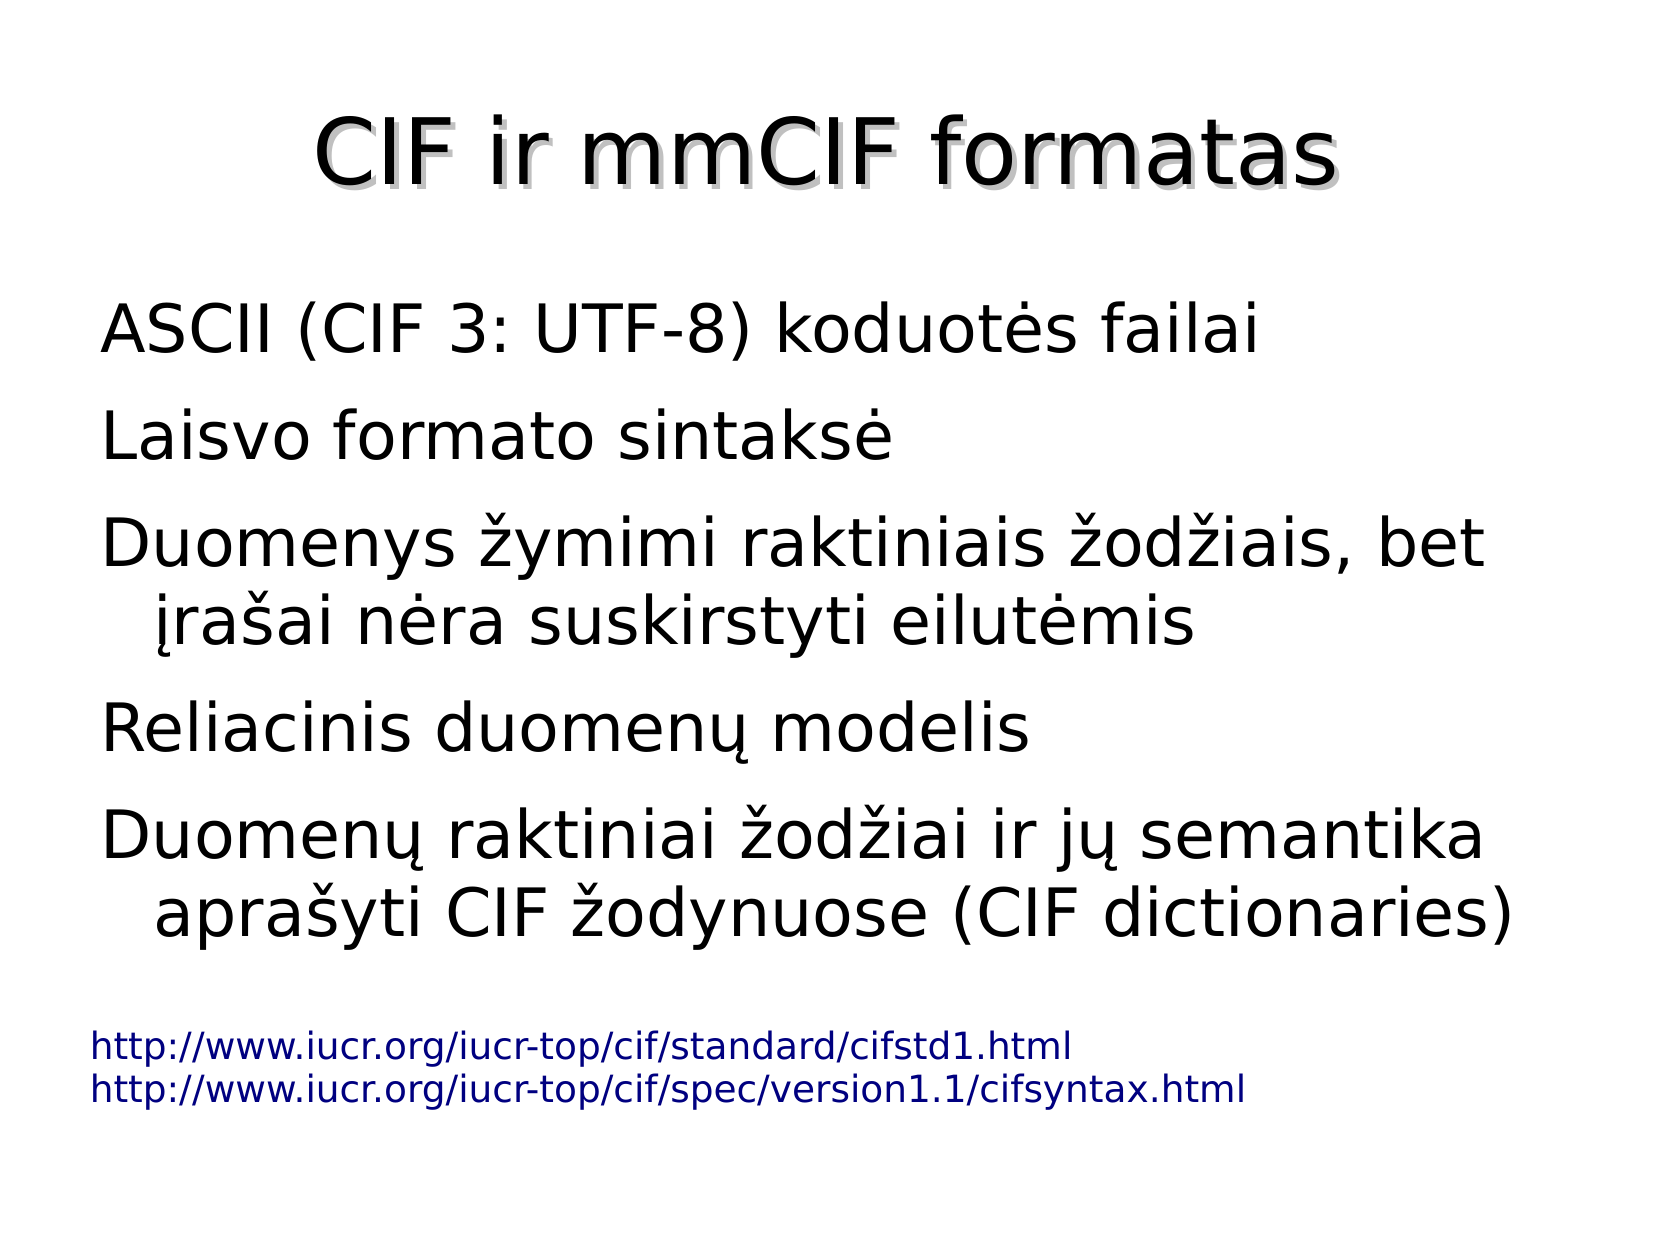

# CIF ir mmCIF formatas
ASCII (CIF 3: UTF-8) koduotės failai
Laisvo formato sintaksė
Duomenys žymimi raktiniais žodžiais, bet įrašai nėra suskirstyti eilutėmis
Reliacinis duomenų modelis
Duomenų raktiniai žodžiai ir jų semantika aprašyti CIF žodynuose (CIF dictionaries)
http://www.iucr.org/iucr-top/cif/standard/cifstd1.html
http://www.iucr.org/iucr-top/cif/spec/version1.1/cifsyntax.html